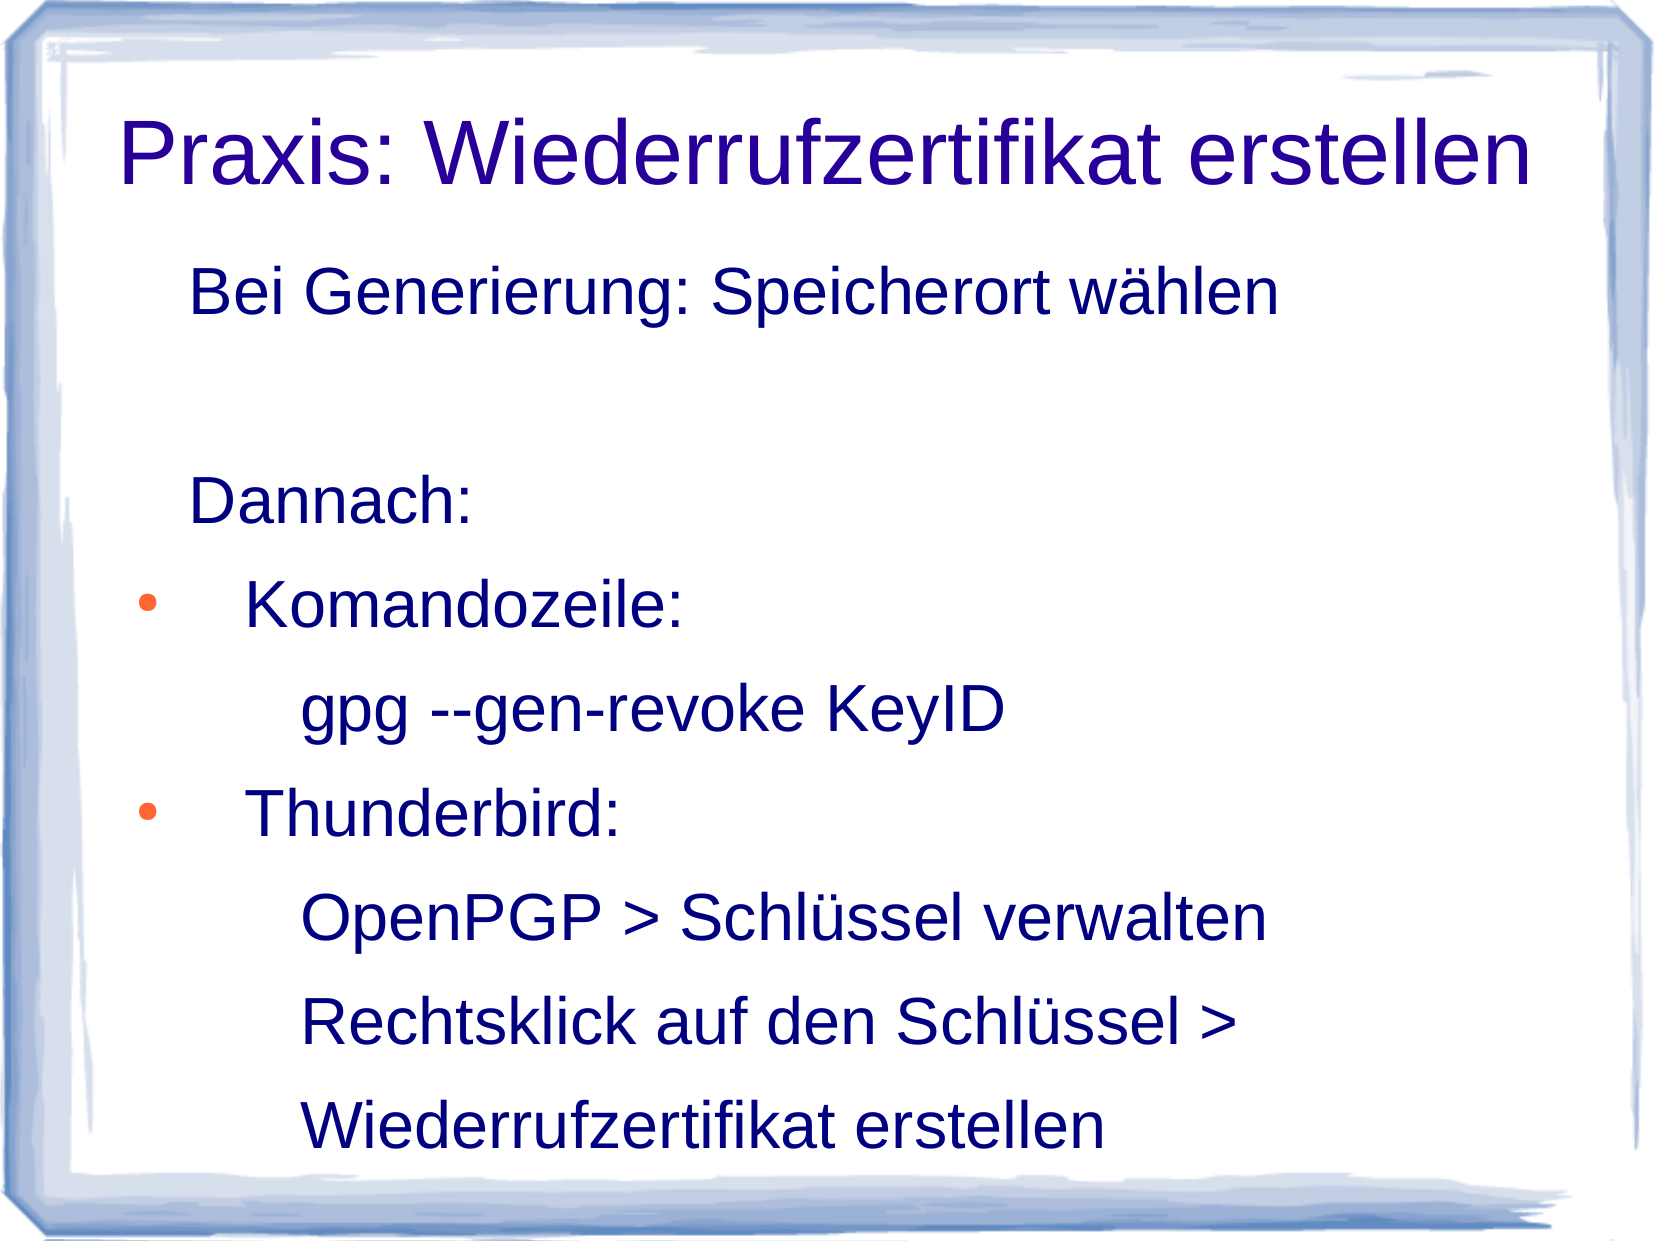

# Praxis: Wiederrufzertifikat erstellen
Bei Generierung: Speicherort wählen
Dannach:
 Komandozeile:
 gpg --gen-revoke KeyID
 Thunderbird:
 OpenPGP > Schlüssel verwalten
 Rechtsklick auf den Schlüssel >
 Wiederrufzertifikat erstellen